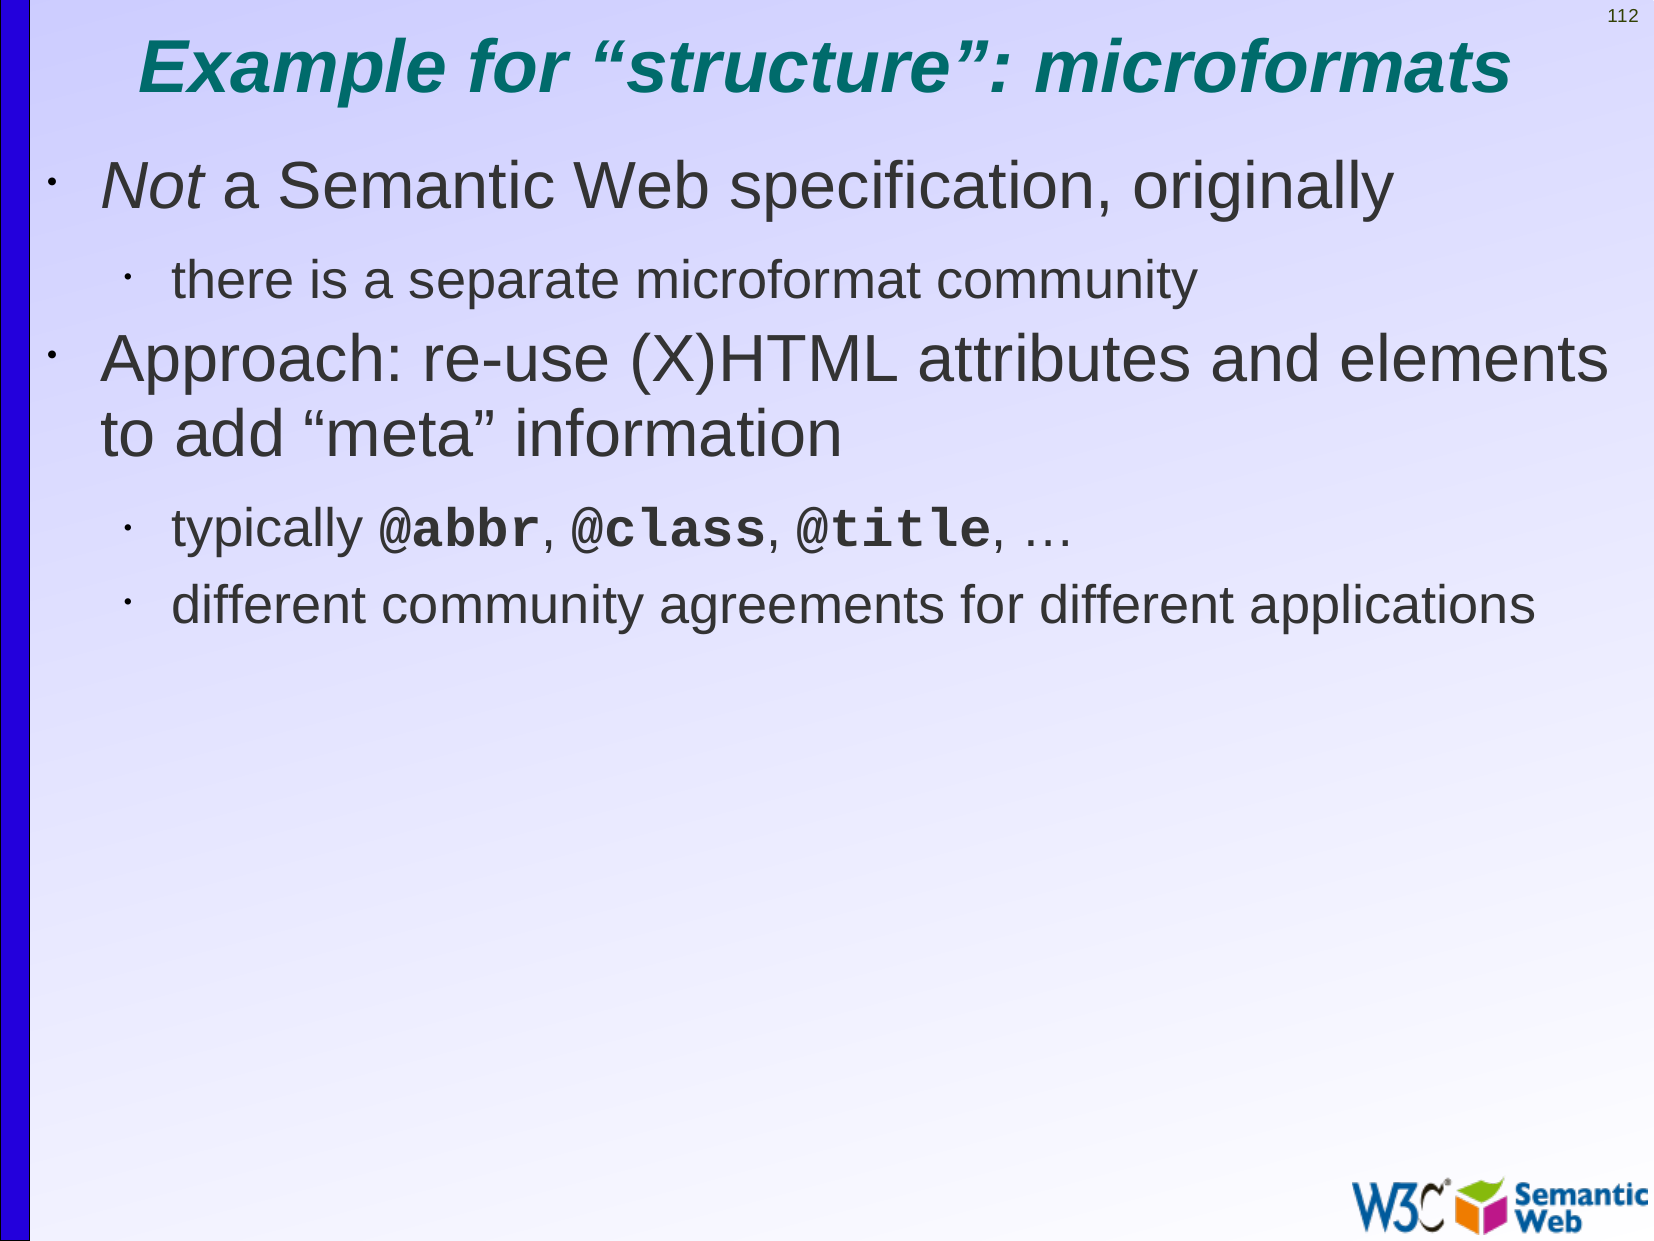

# Example for “structure”: microformats
Not a Semantic Web specification, originally
there is a separate microformat community
Approach: re-use (X)HTML attributes and elements to add “meta” information
typically @abbr, @class, @title, …
different community agreements for different applications